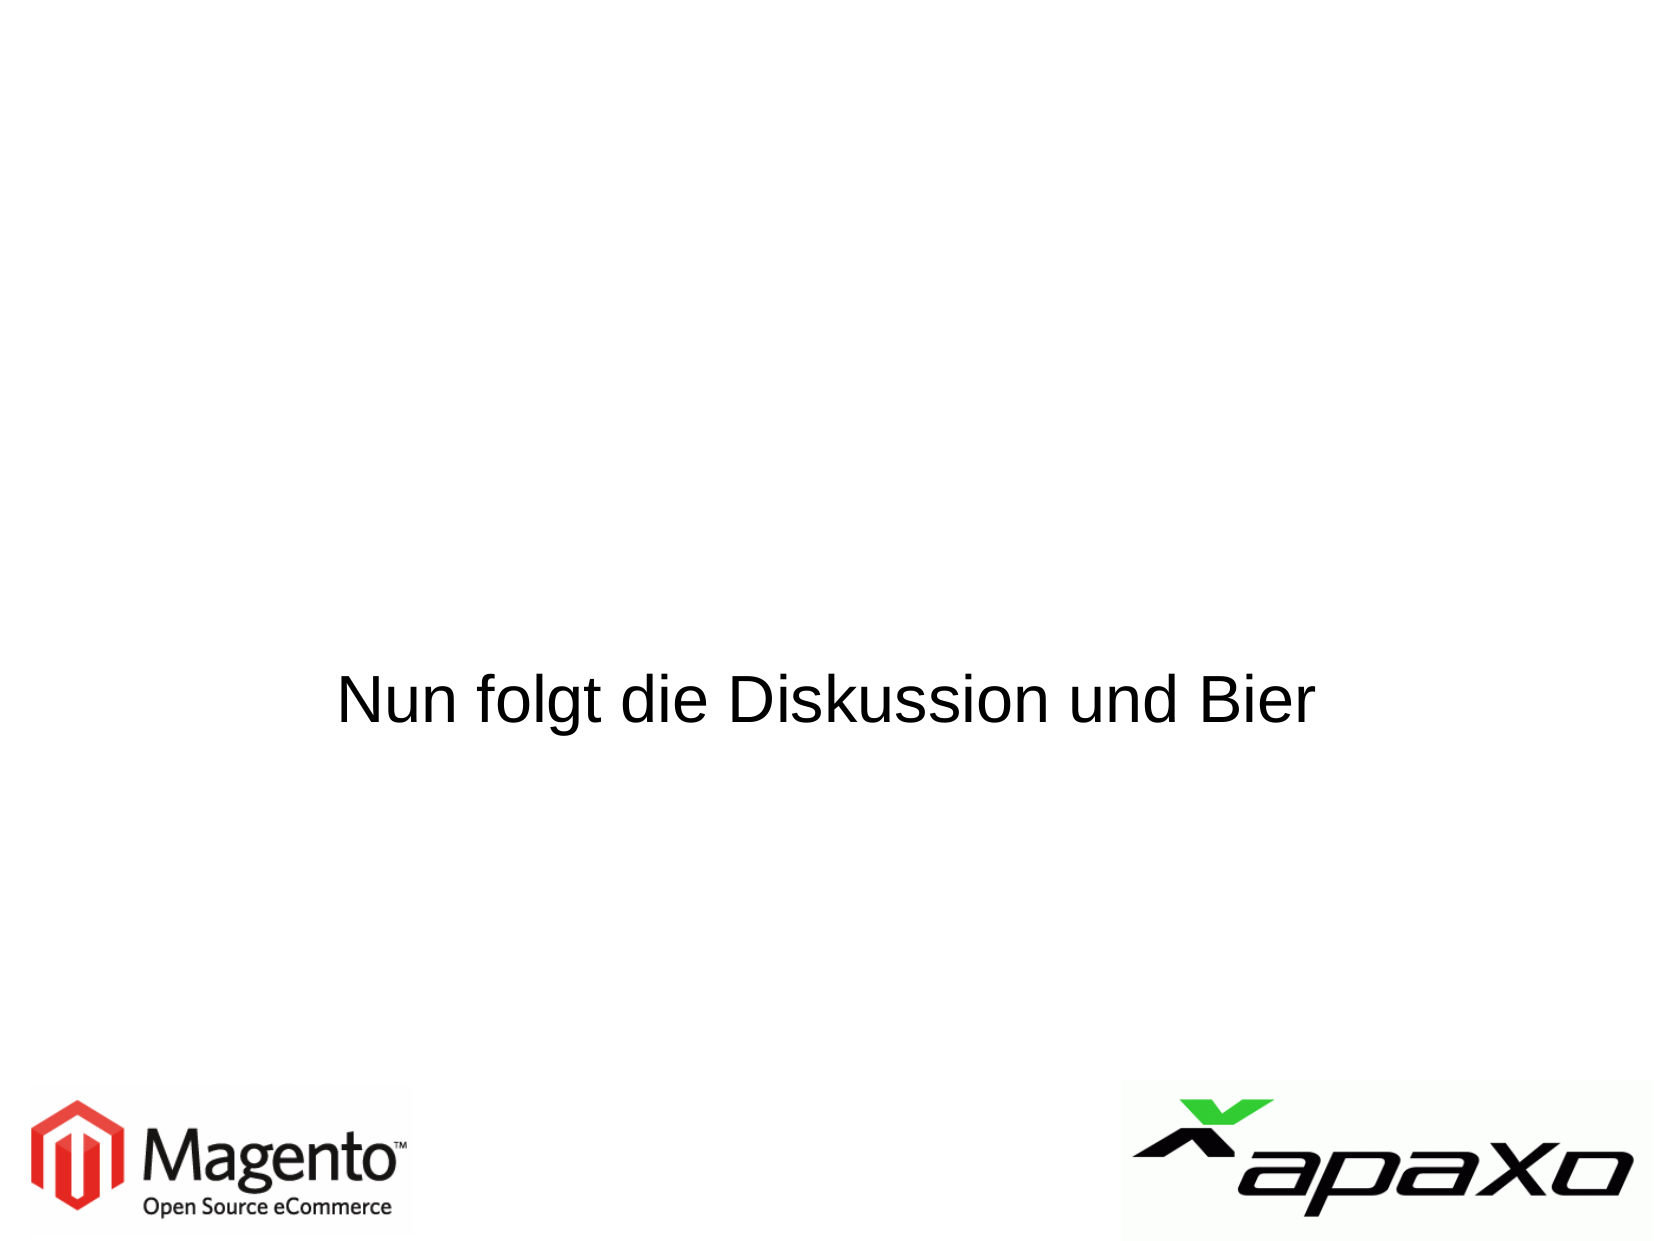

#
Nun folgt die Diskussion und Bier